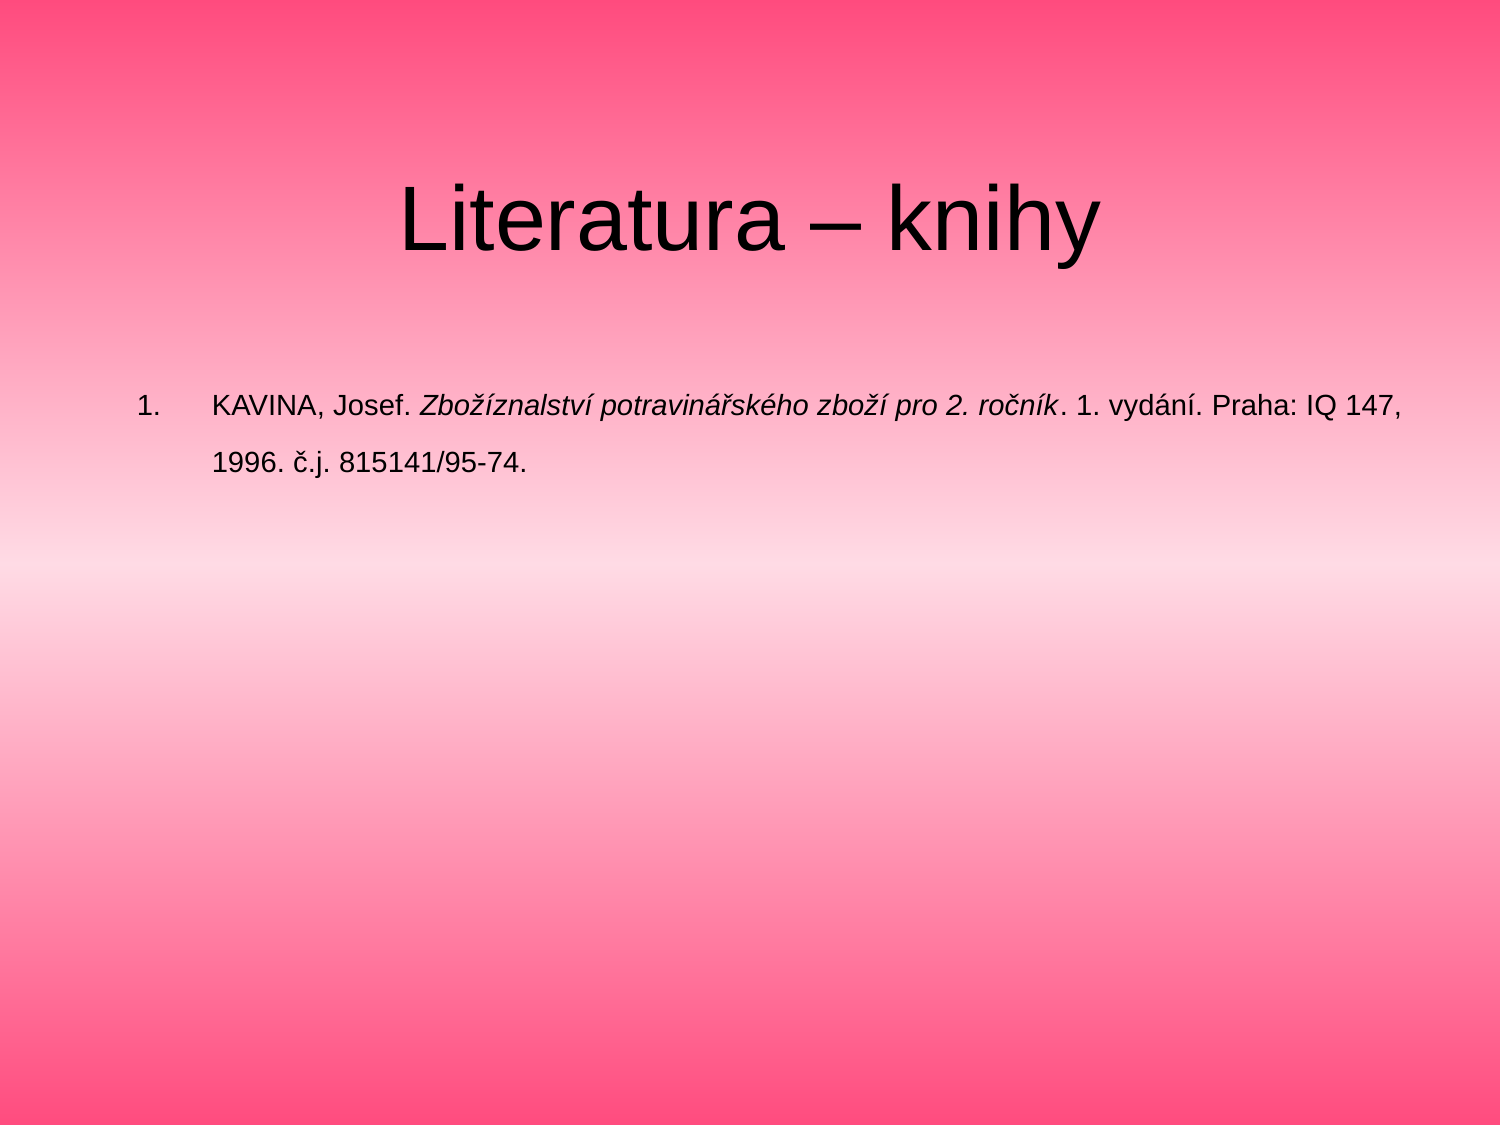

# Literatura – knihy
	1.	KAVINA, Josef. Zbožíznalství potravinářského zboží pro 2. ročník. 1. vydání. Praha: IQ 147, 	1996. č.j. 815141/95-74.